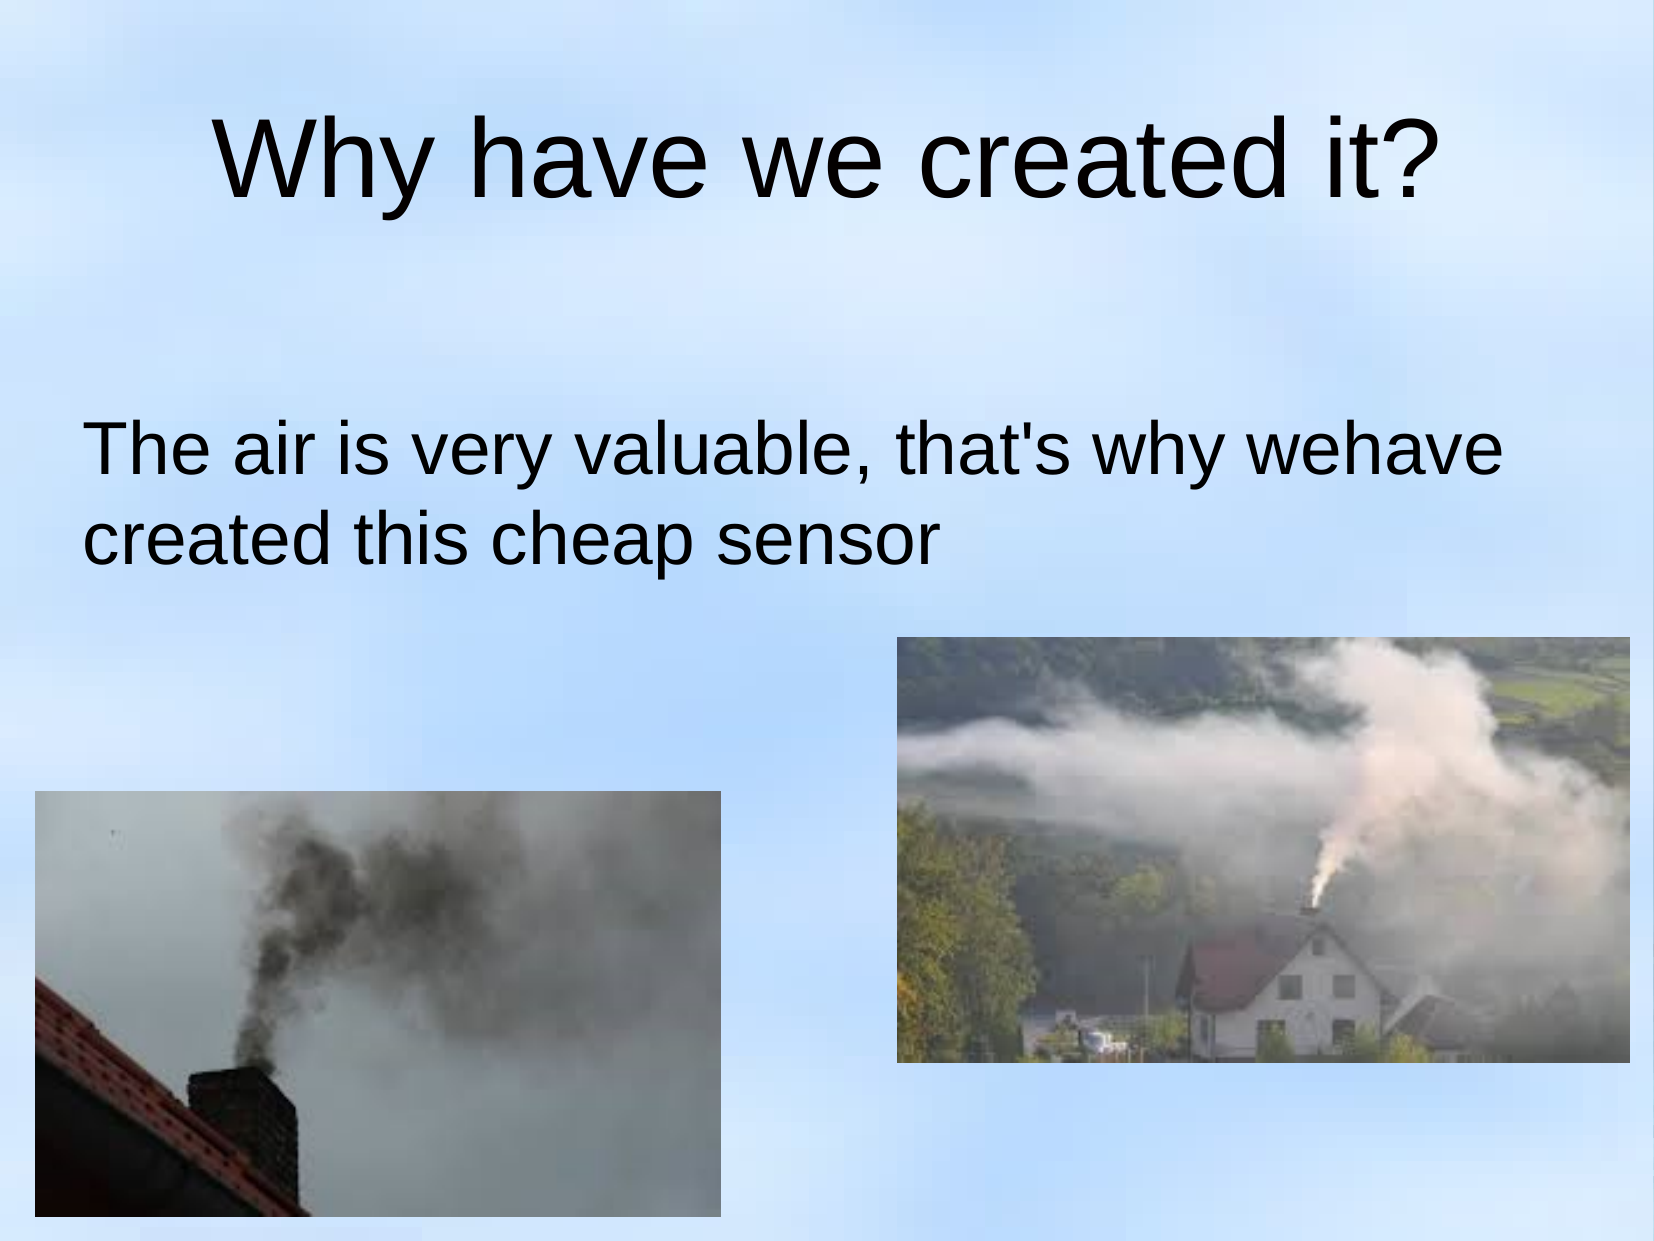

# Why have we created it?
The air is very valuable, that's why wehave created this cheap sensor